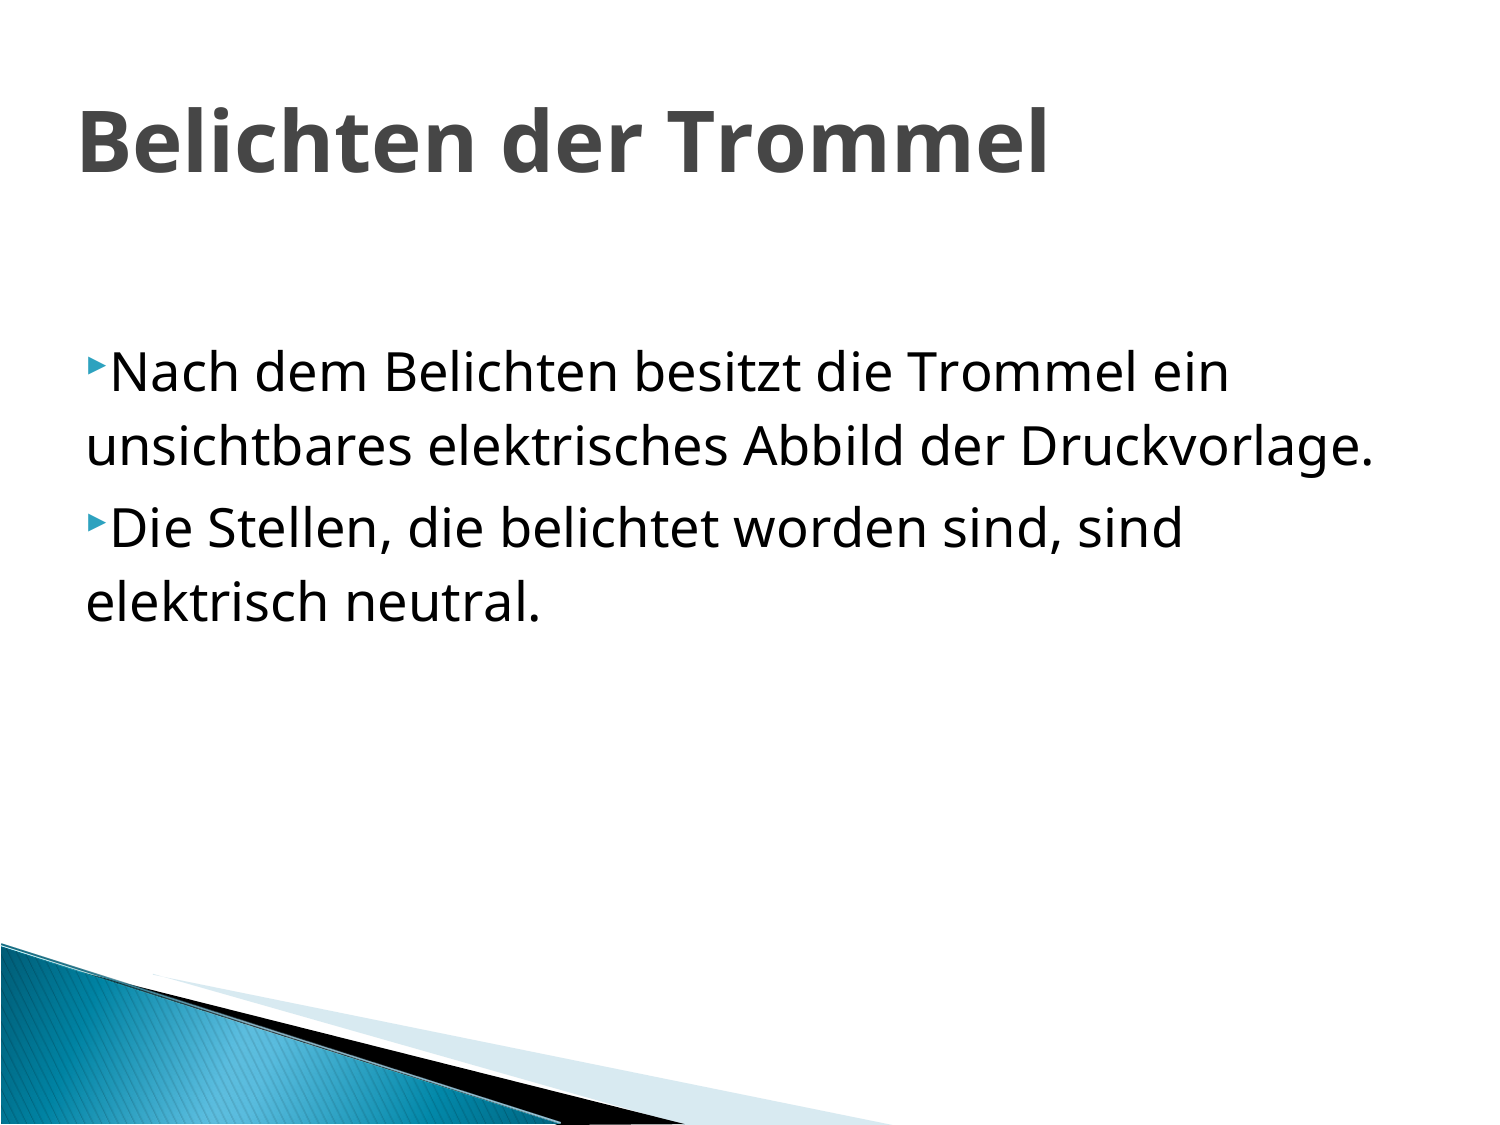

# Belichten der Trommel
Nach dem Belichten besitzt die Trommel ein unsichtbares elektrisches Abbild der Druckvorlage.
Die Stellen, die belichtet worden sind, sind elektrisch neutral.